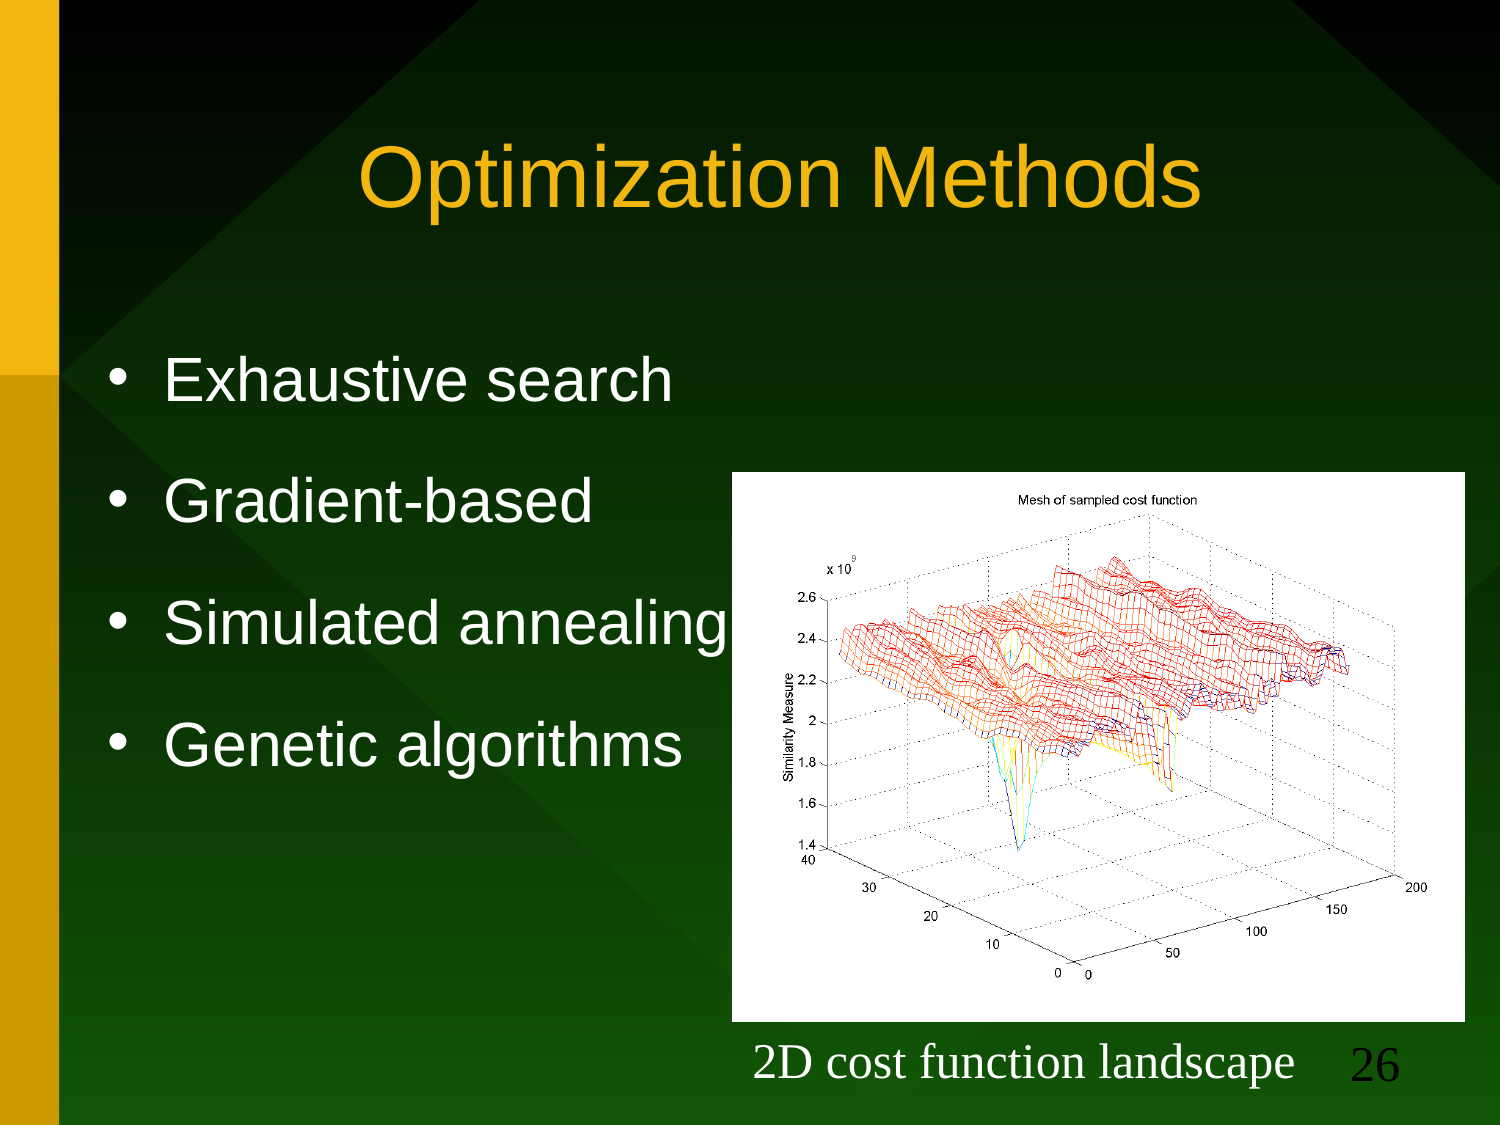

# Optimization Methods
Exhaustive search
Gradient-based
Simulated annealing
Genetic algorithms
2D cost function landscape
26